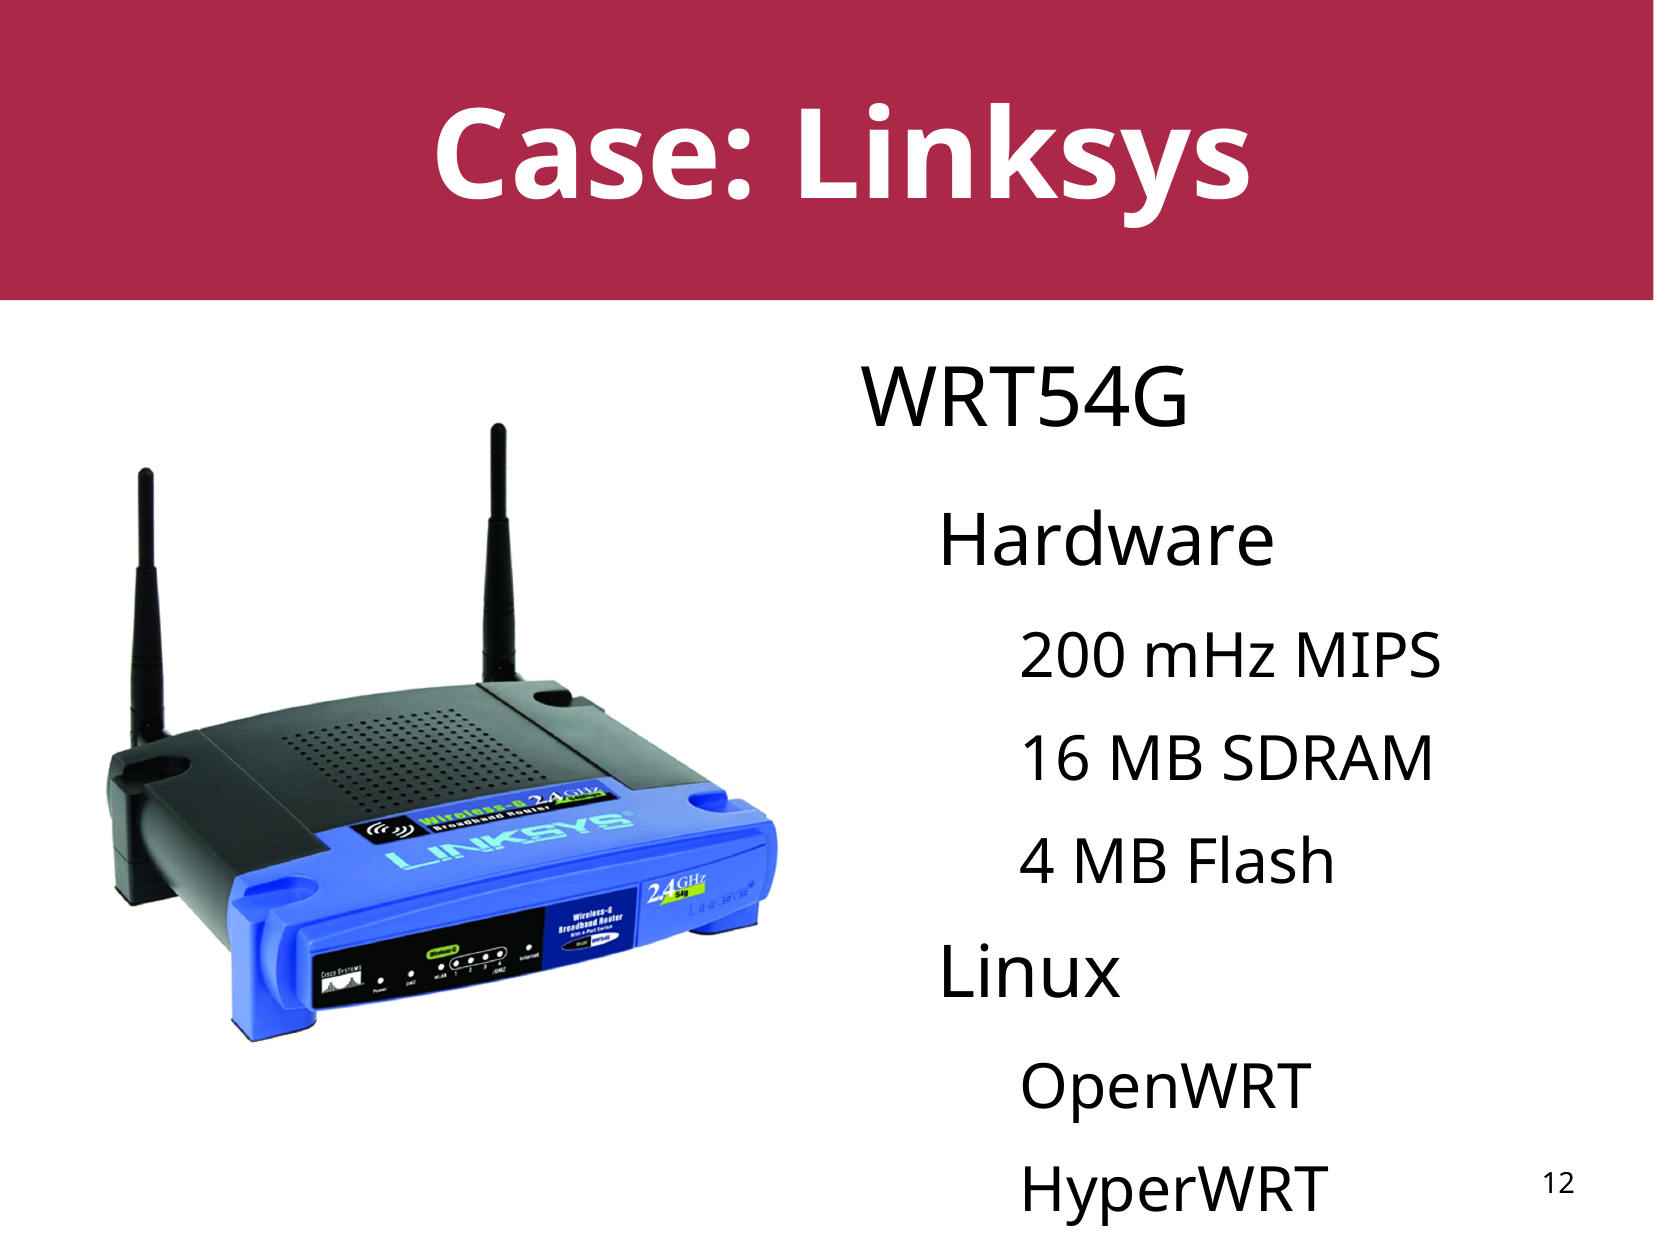

# Case: Linksys
WRT54G
Hardware
200 mHz MIPS
16 MB SDRAM
4 MB Flash
Linux
OpenWRT
HyperWRT
12